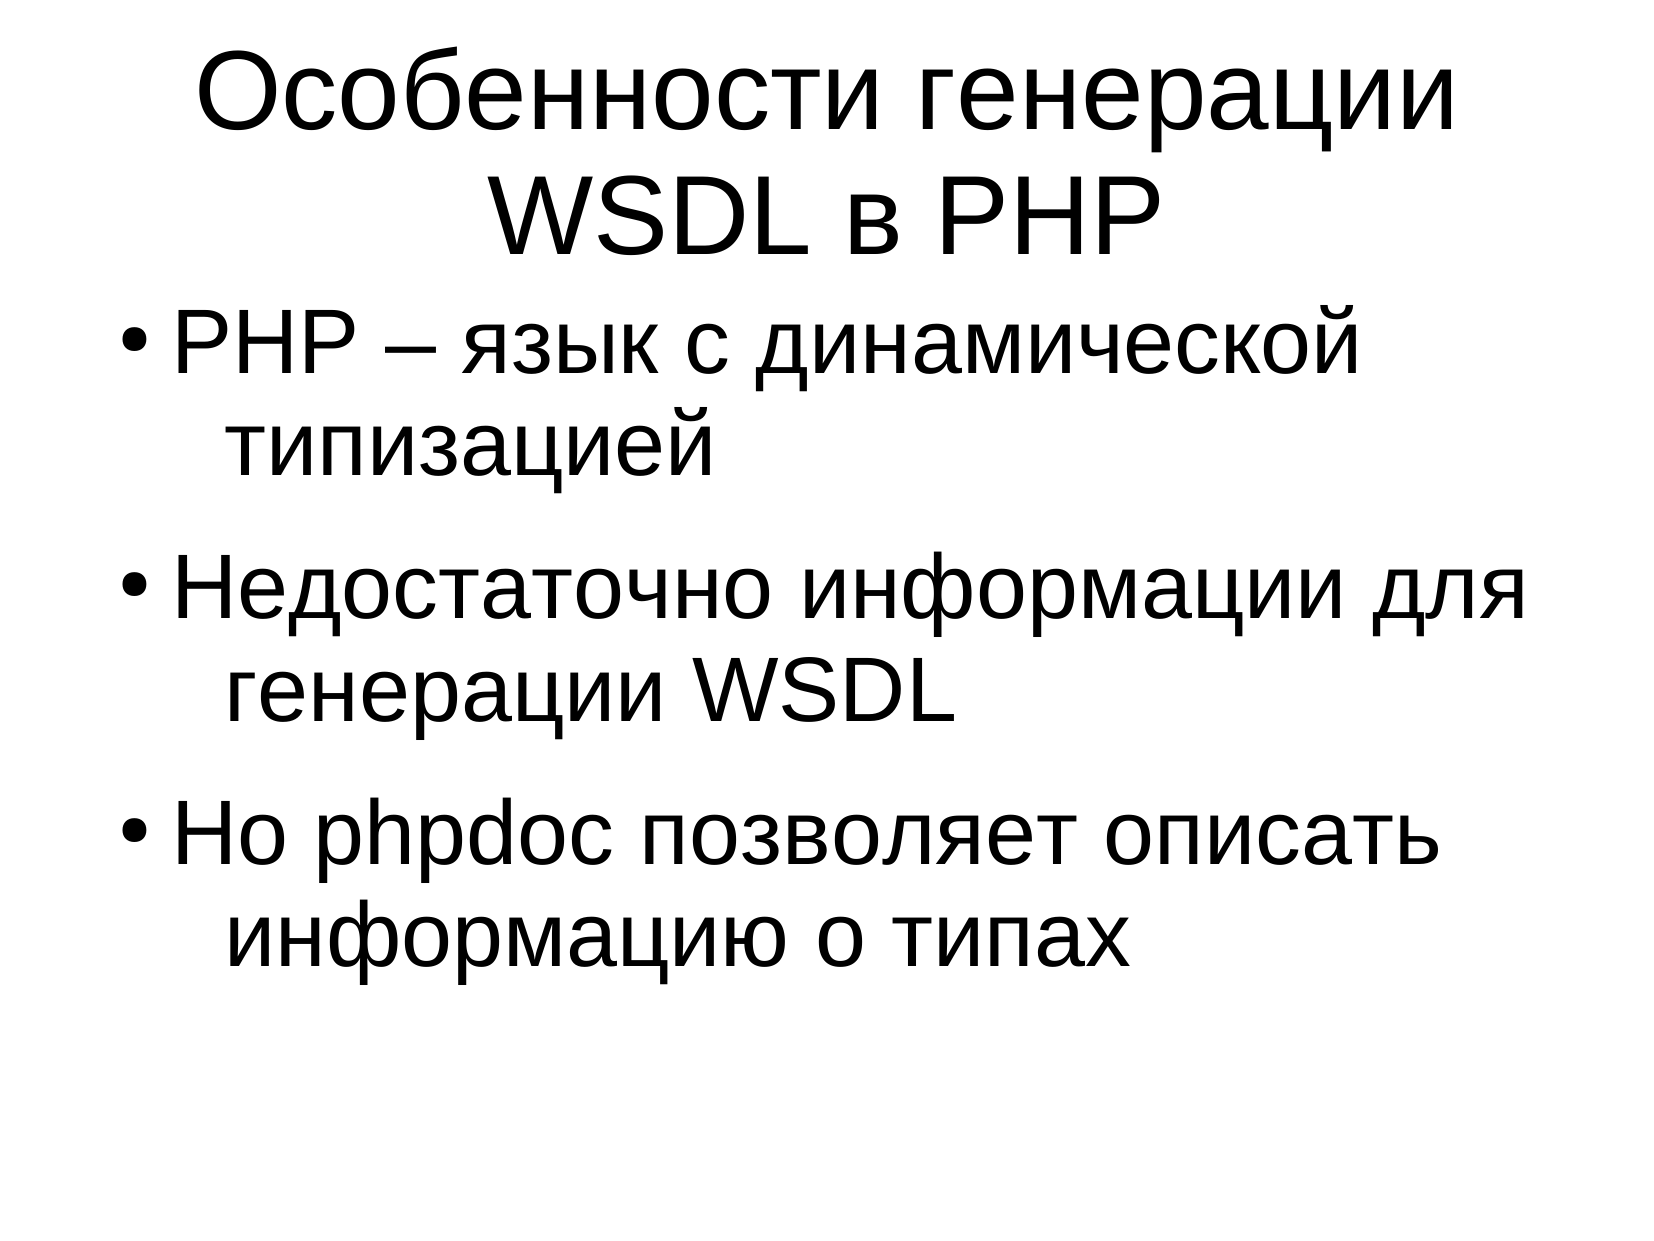

# Особенности генерации WSDL в PHP
PHP – язык с динамической типизацией
Недостаточно информации для генерации WSDL
Но phpdoc позволяет описать информацию о типах